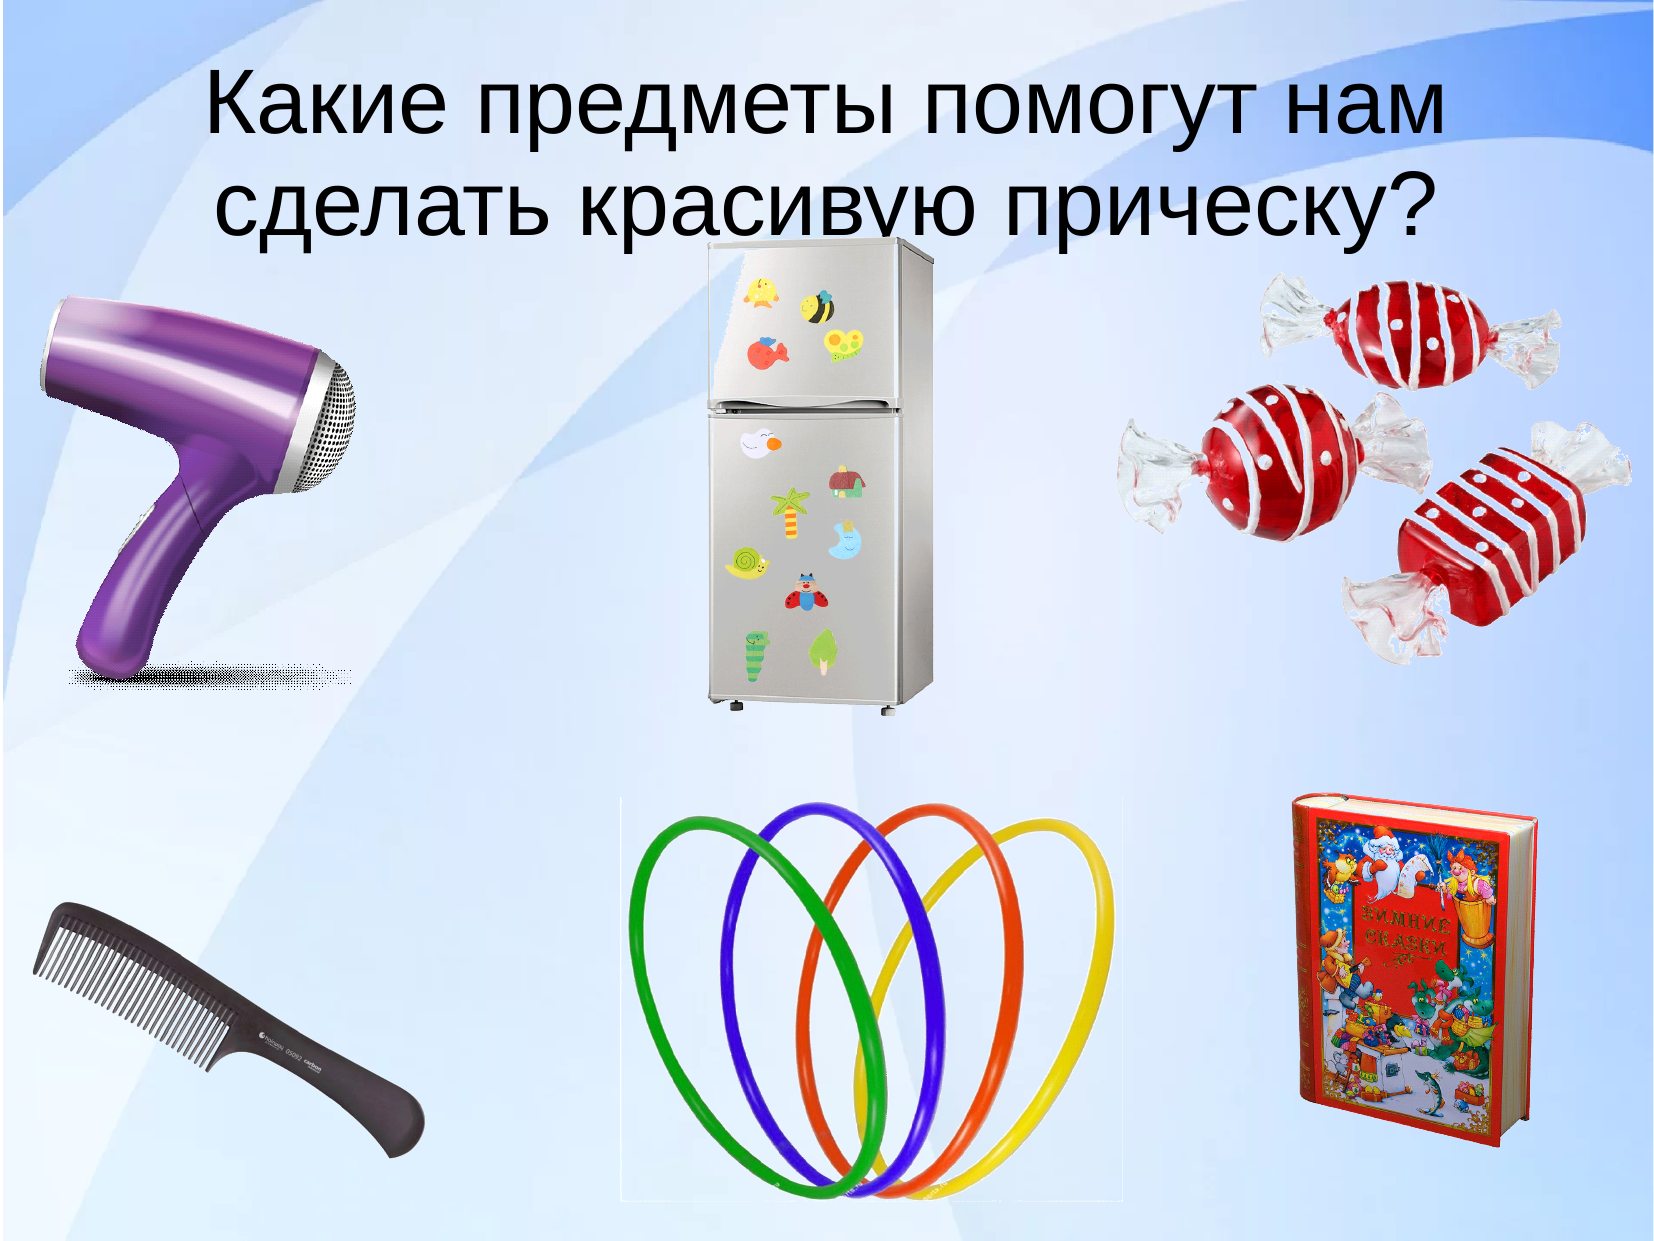

# Какие предметы помогут нам сделать красивую прическу?